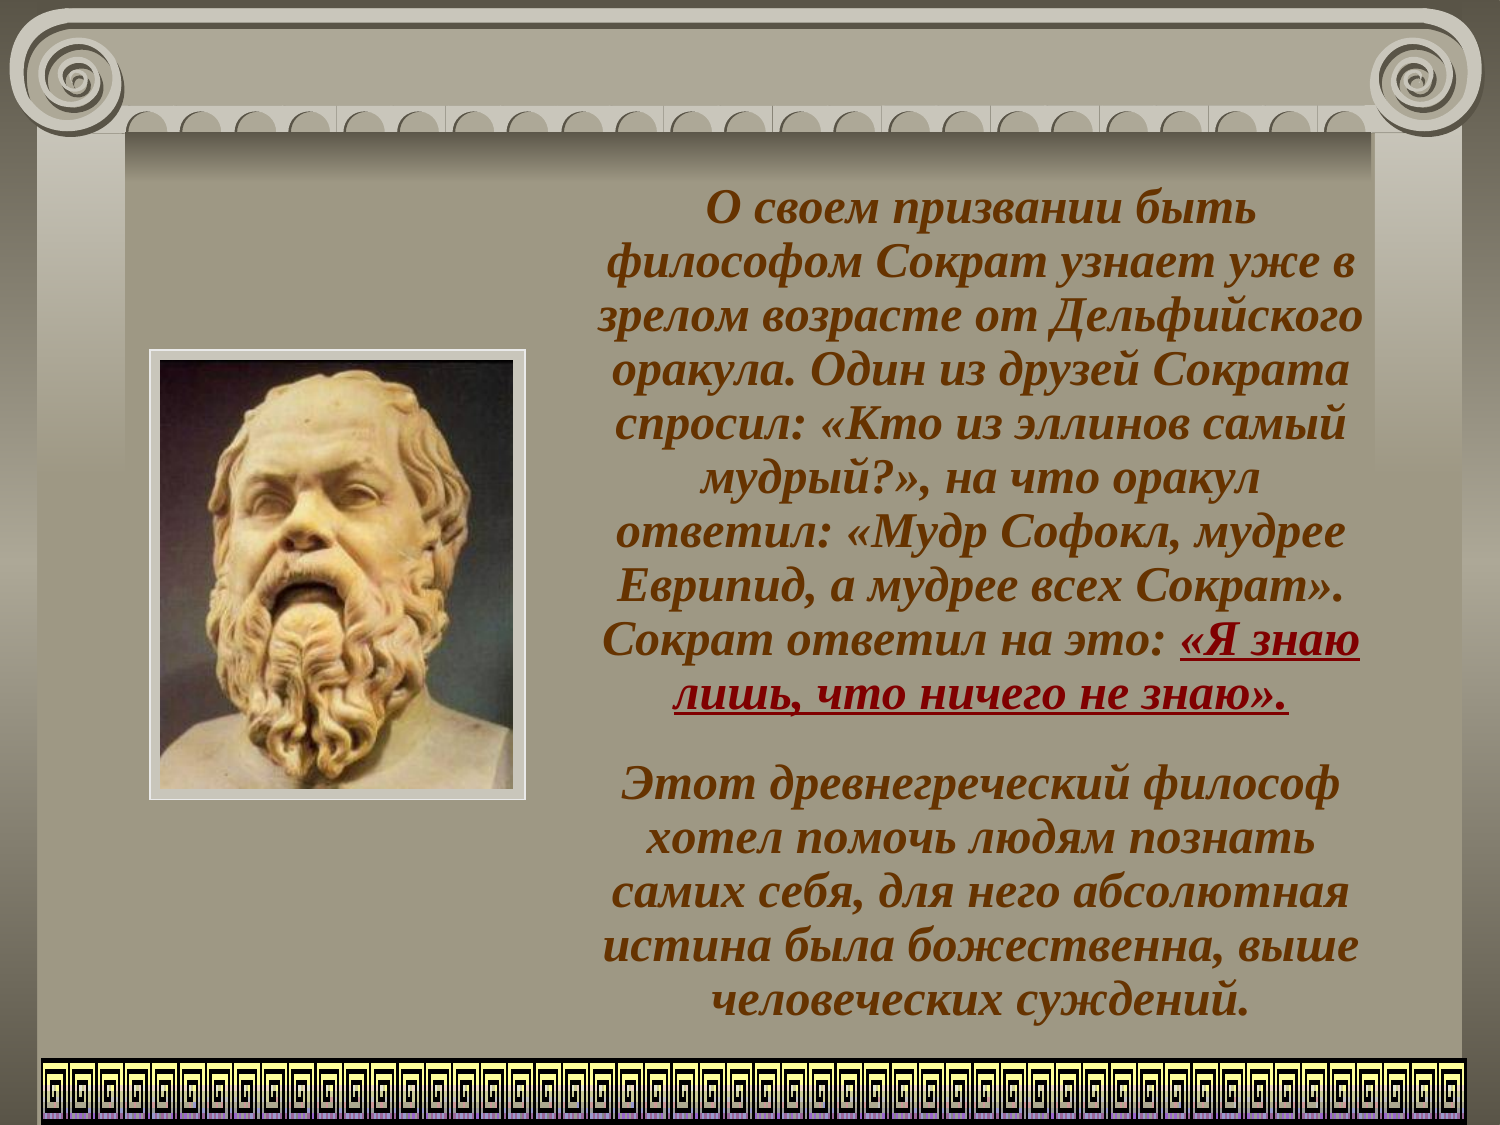

О своем призвании быть философом Сократ узнает уже в зрелом возрасте от Дельфийского оракула. Один из друзей Сократа спросил: «Кто из эллинов самый мудрый?», на что оракул ответил: «Мудр Софокл, мудрее Еврипид, а мудрее всех Сократ». Сократ ответил на это: «Я знаю лишь, что ничего не знаю».
Этот древнегреческий философ хотел помочь людям познать самих себя, для него абсолютная истина была божественна, выше человеческих суждений.